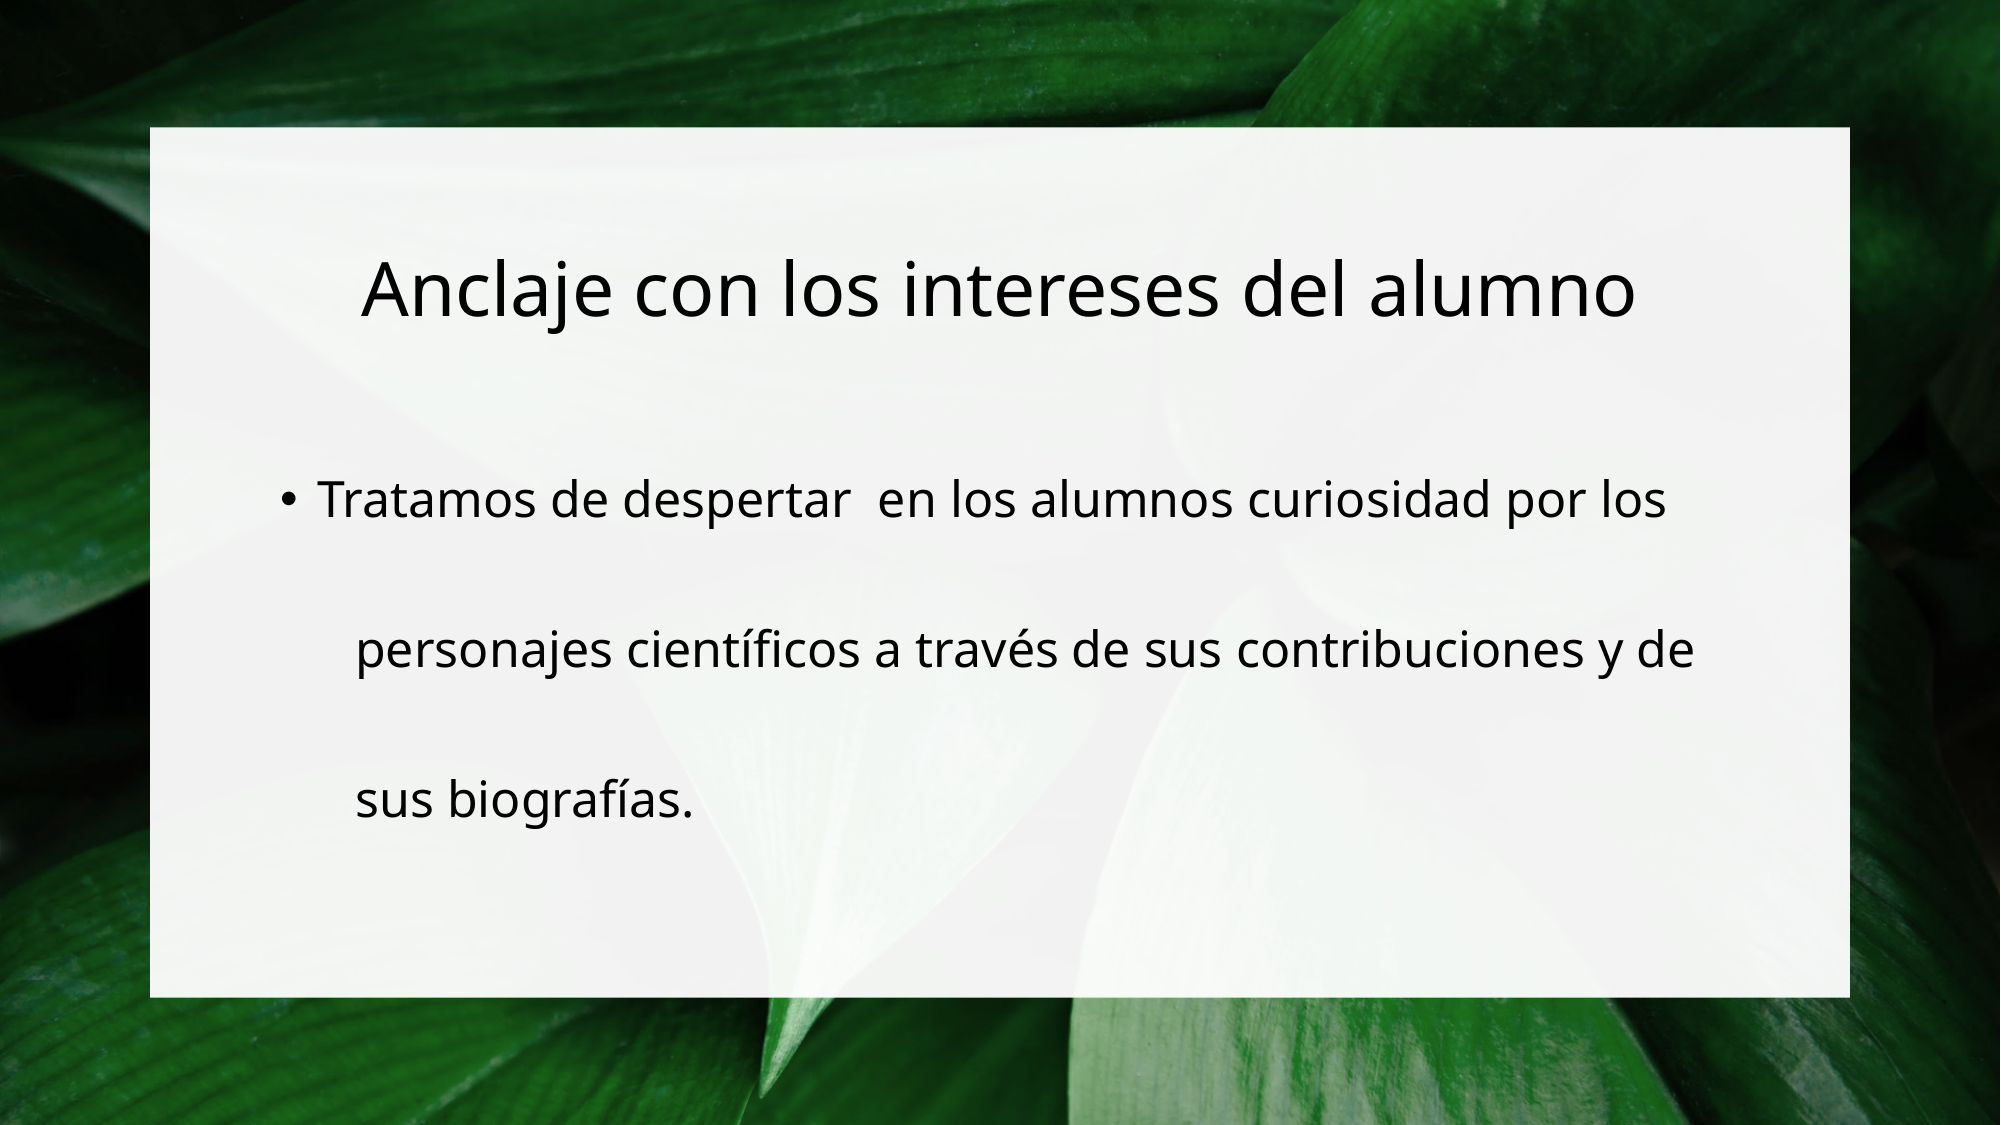

# Anclaje con los intereses del alumno
Tratamos de despertar en los alumnos curiosidad por los personajes científicos a través de sus contribuciones y de sus biografías.